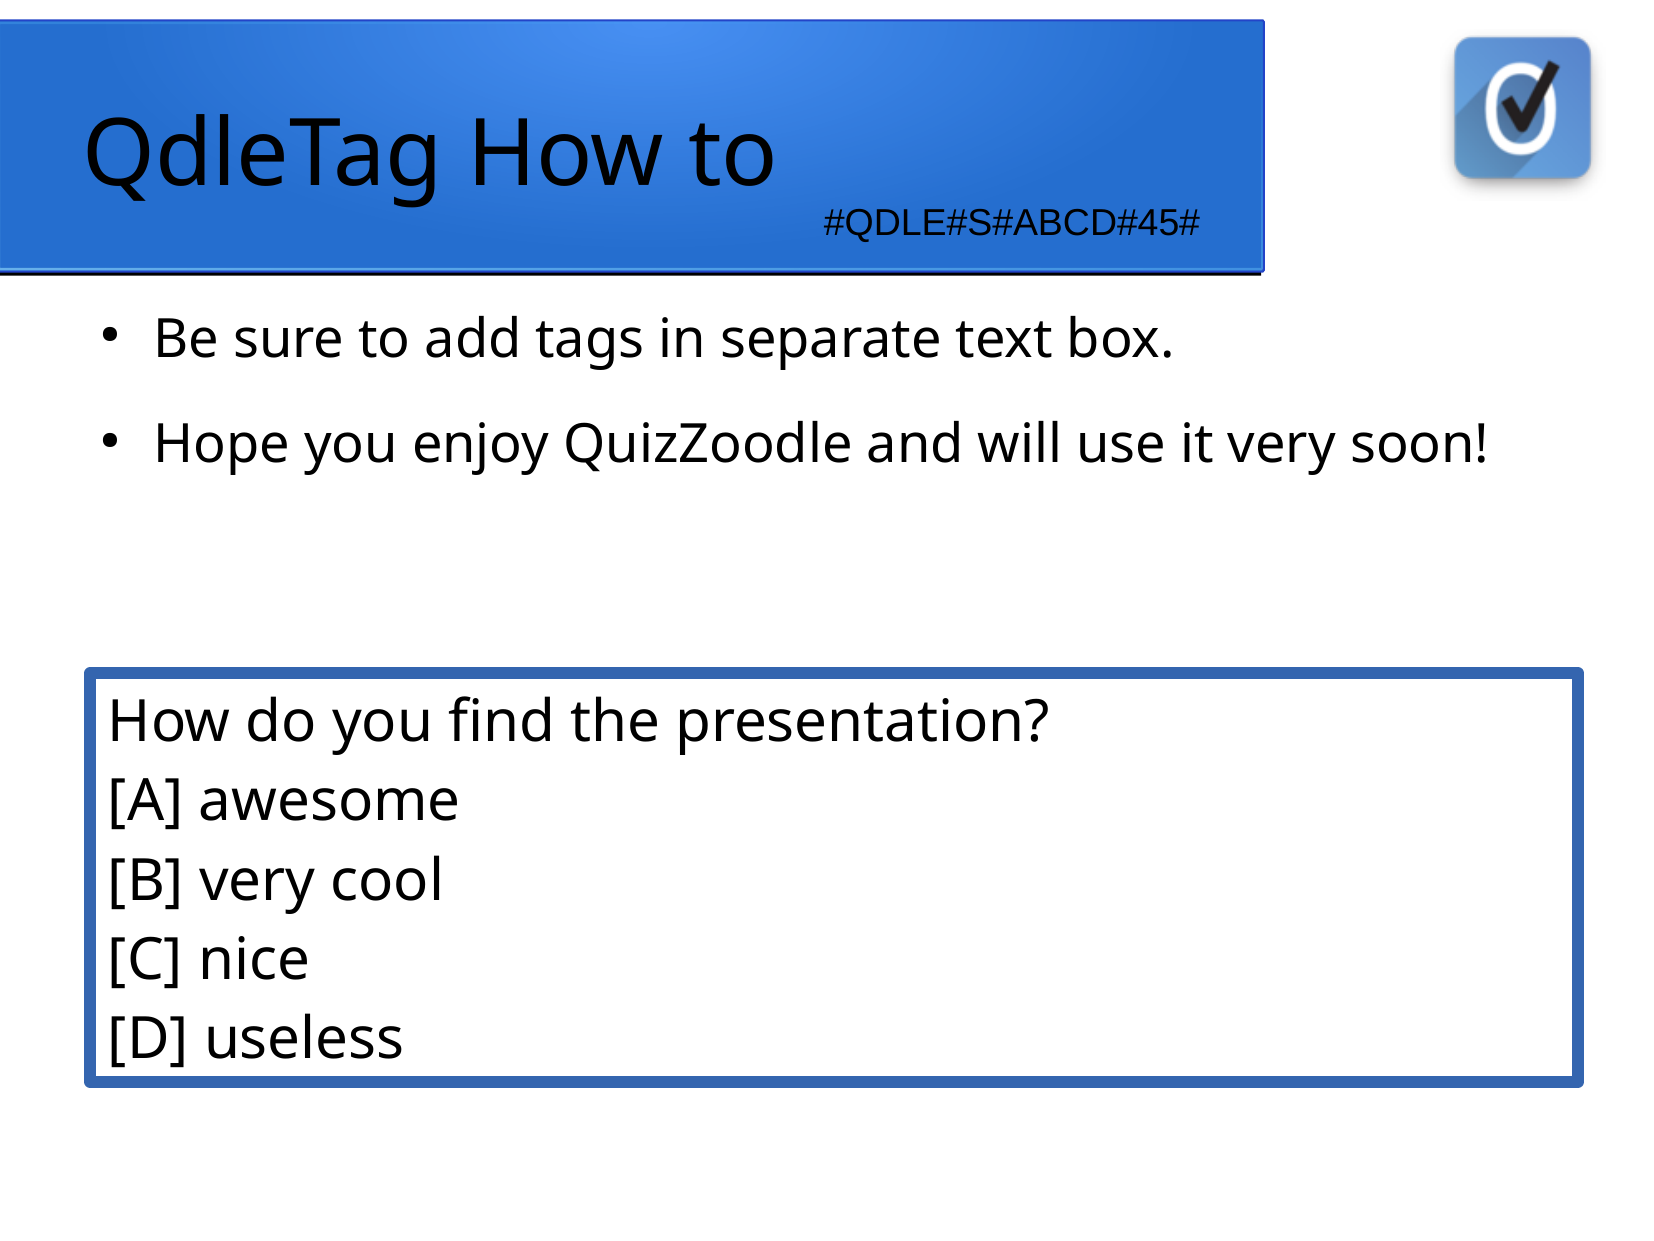

# QdleTag How to
#QDLE#S#ABCD#45#
Be sure to add tags in separate text box.
Hope you enjoy QuizZoodle and will use it very soon!
How do you find the presentation?
[A] awesome
[B] very cool
[C] nice
[D] useless